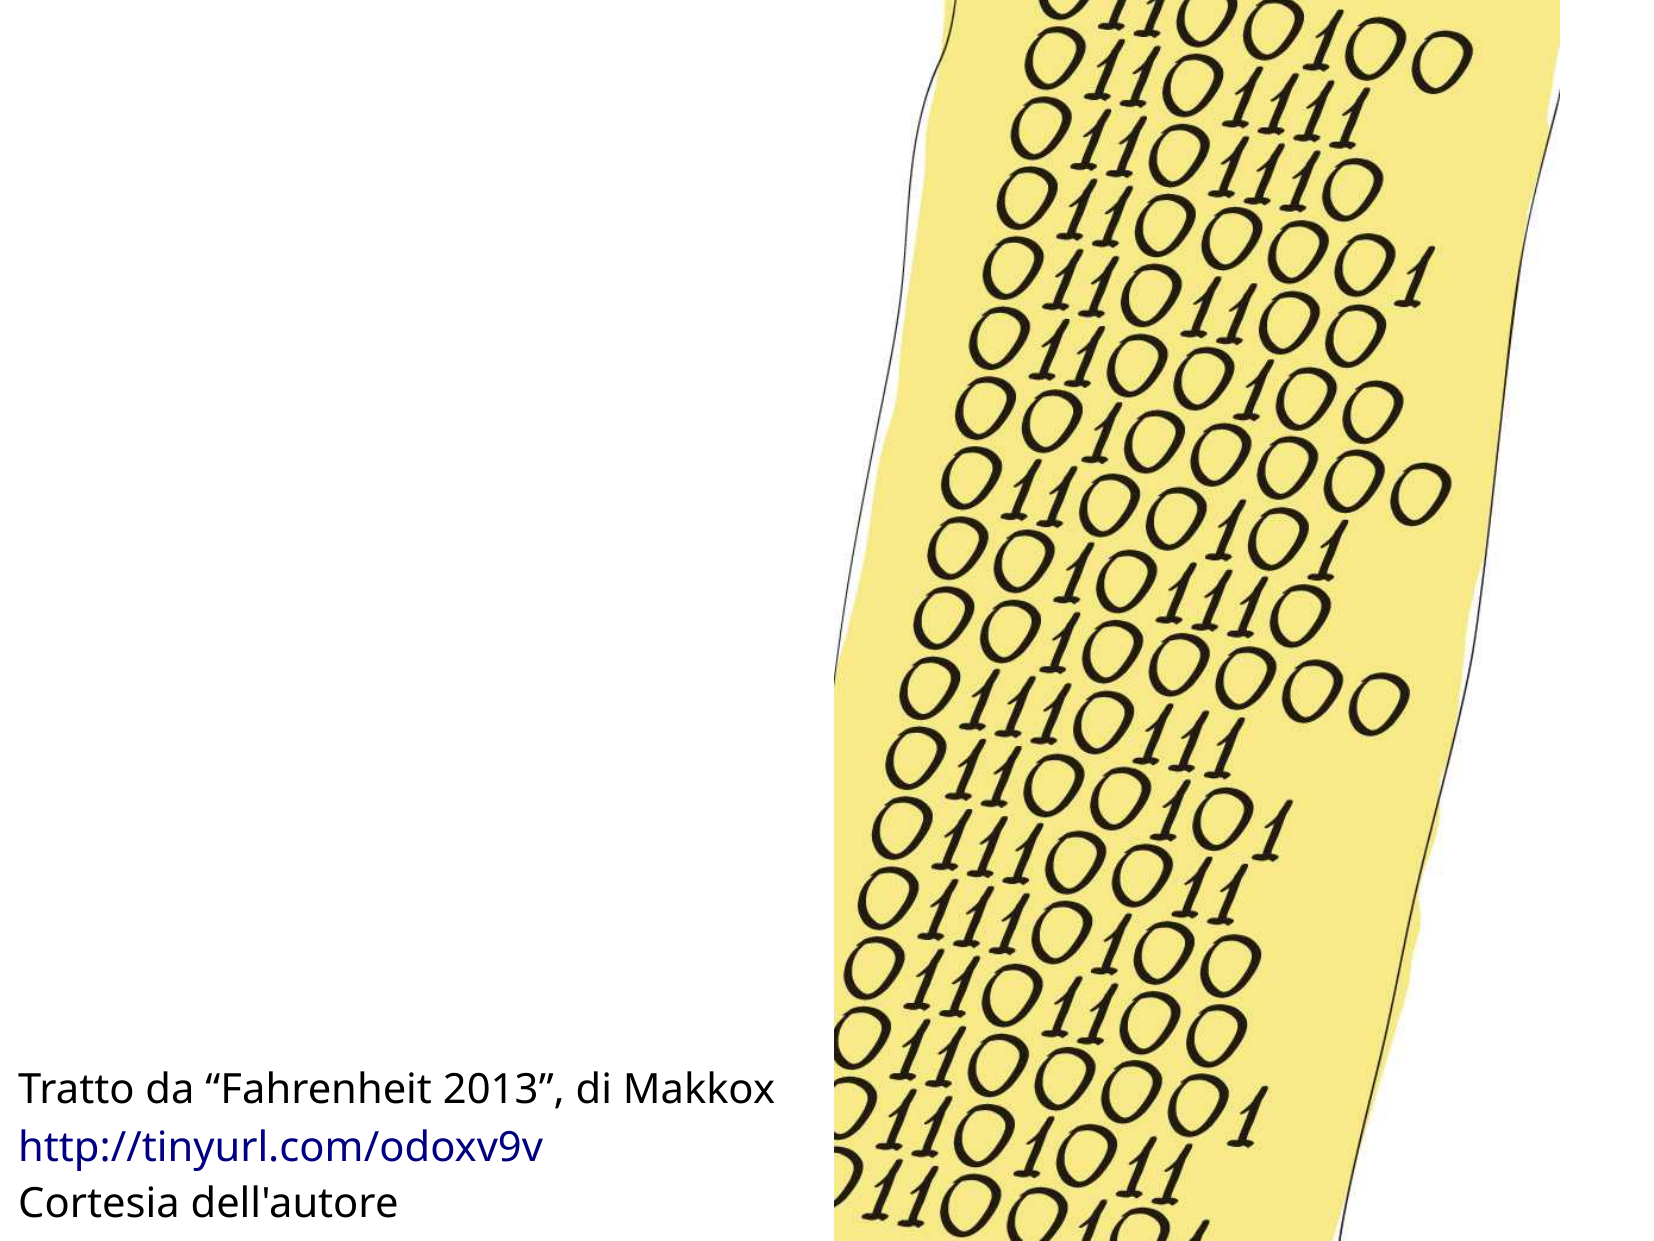

Tratto da “Fahrenheit 2013”, di Makkox
http://tinyurl.com/odoxv9v
Cortesia dell'autore